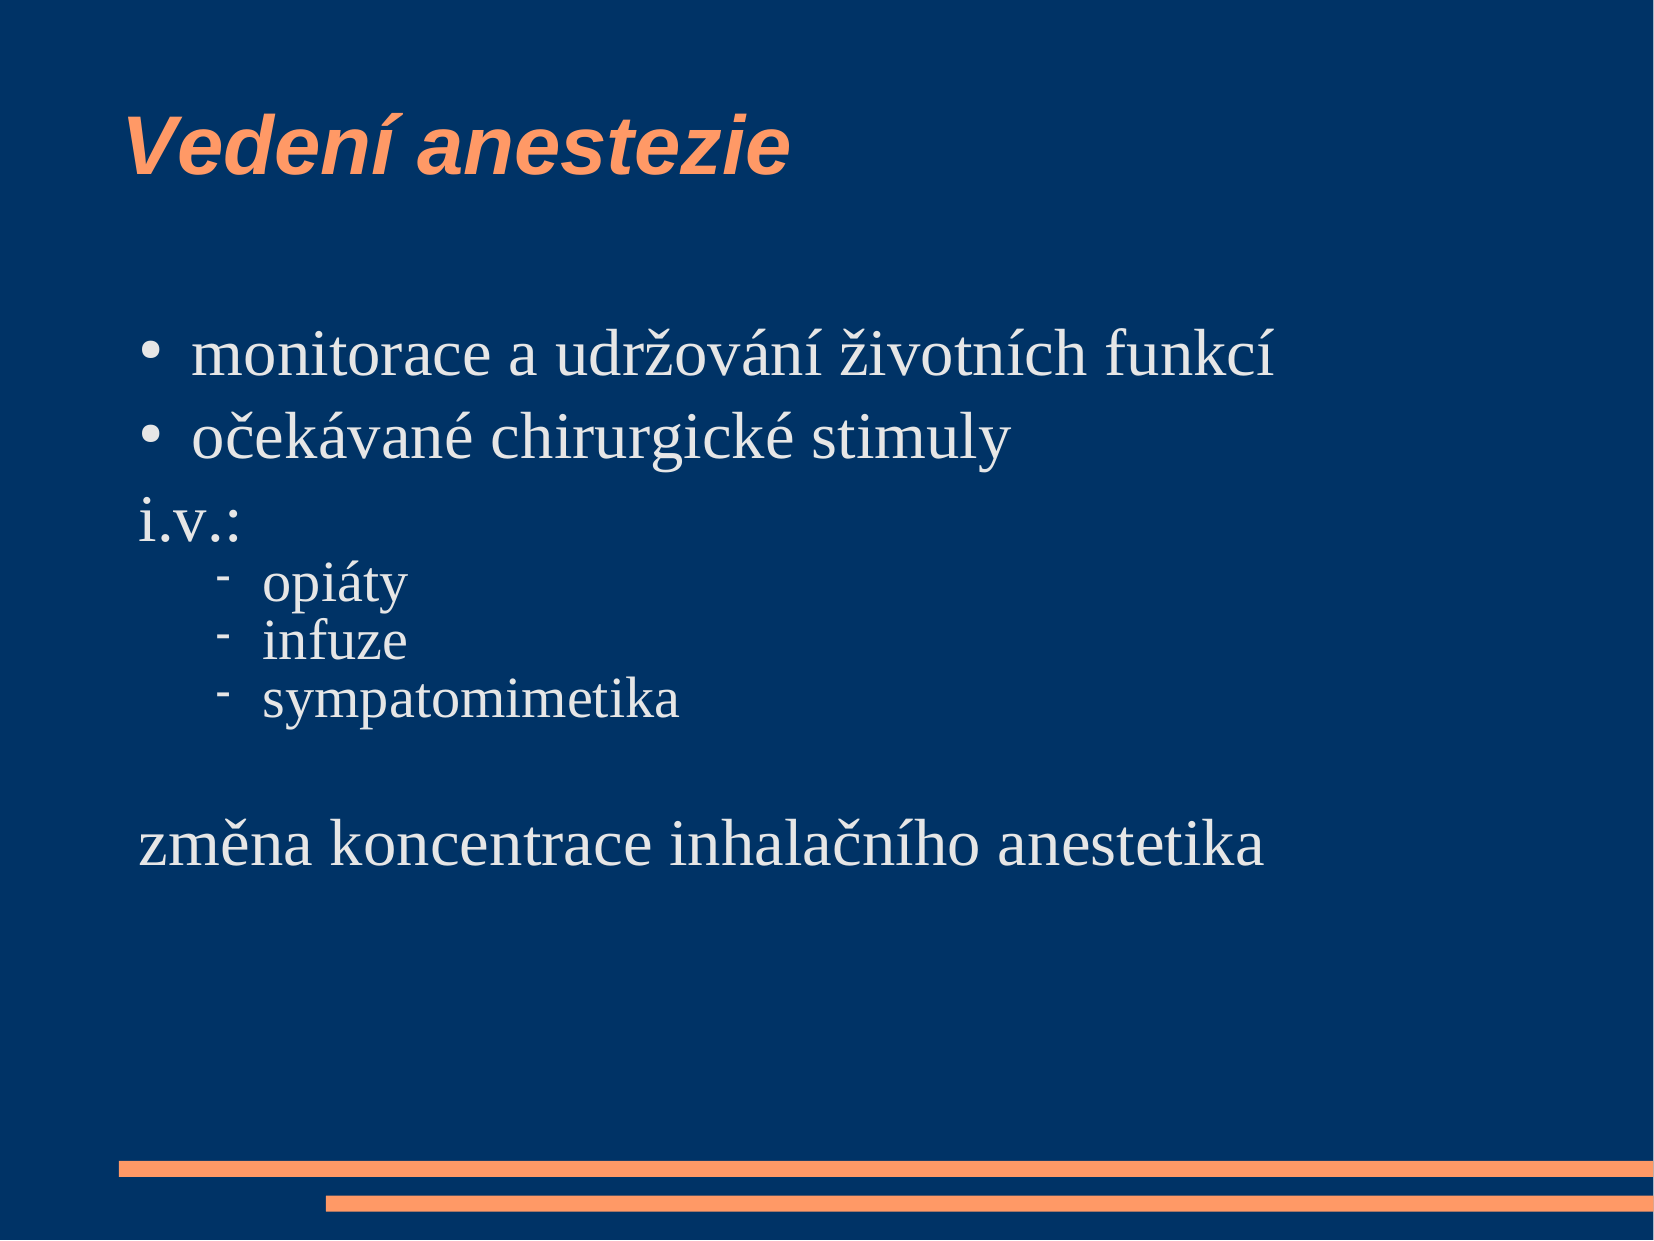

# Vedení anestezie
monitorace a udržování životních funkcí
očekávané chirurgické stimuly
i.v.:
opiáty
infuze
sympatomimetika
změna koncentrace inhalačního anestetika